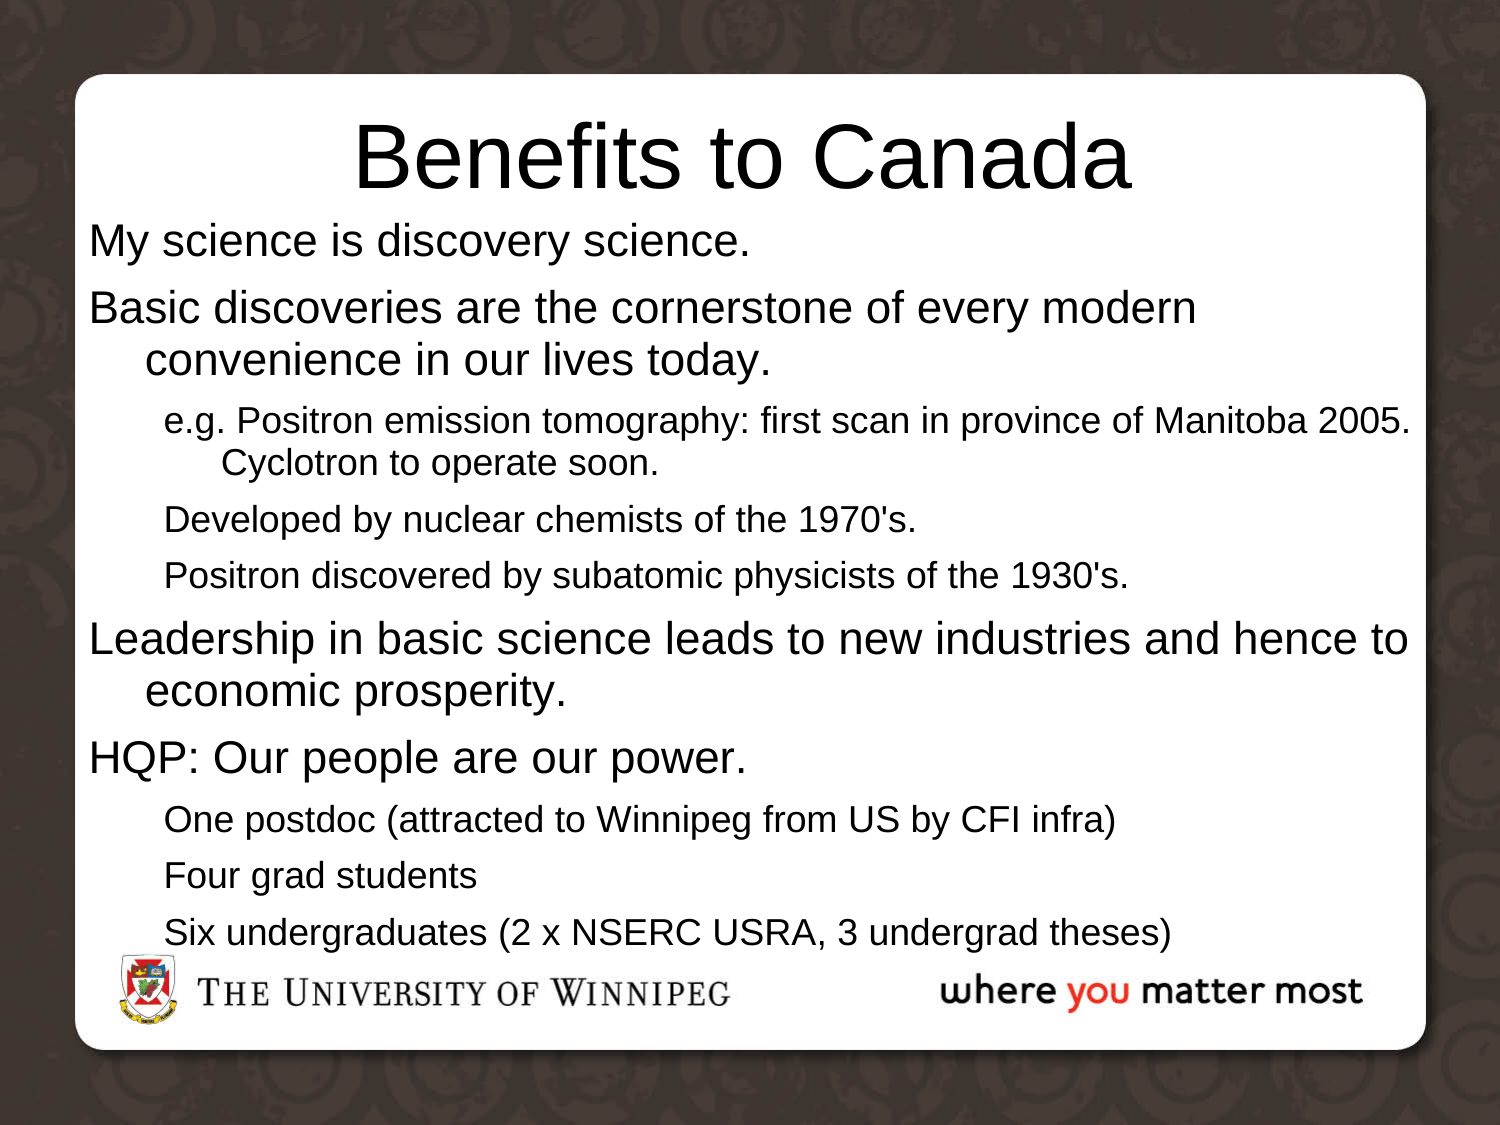

# Benefits to Canada
My science is discovery science.
Basic discoveries are the cornerstone of every modern convenience in our lives today.
e.g. Positron emission tomography: first scan in province of Manitoba 2005. Cyclotron to operate soon.
Developed by nuclear chemists of the 1970's.
Positron discovered by subatomic physicists of the 1930's.
Leadership in basic science leads to new industries and hence to economic prosperity.
HQP: Our people are our power.
One postdoc (attracted to Winnipeg from US by CFI infra)
Four grad students
Six undergraduates (2 x NSERC USRA, 3 undergrad theses)